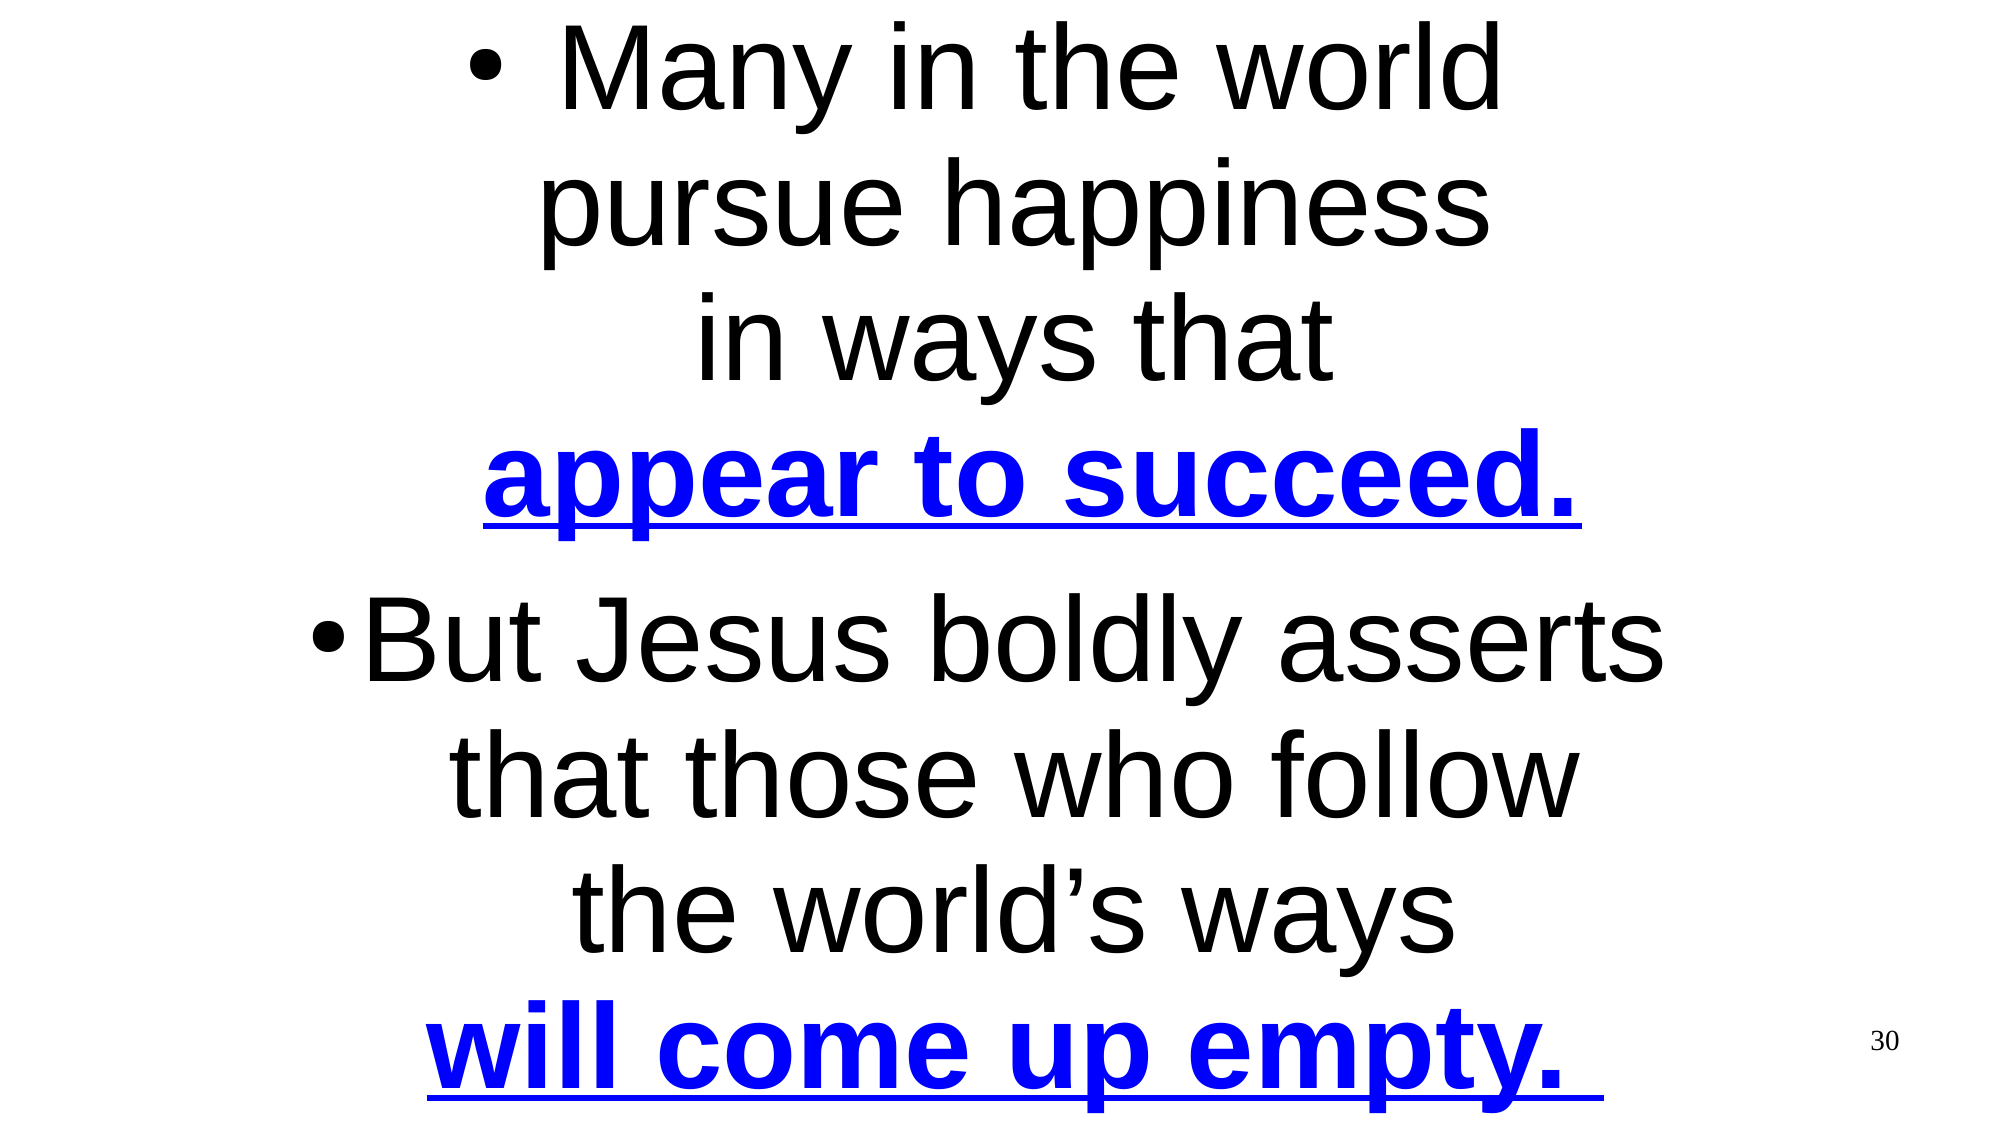

# Many in the world pursue happiness in ways that appear to succeed.
But Jesus boldly asserts
that those who follow
the world’s ways
will come up empty.
30